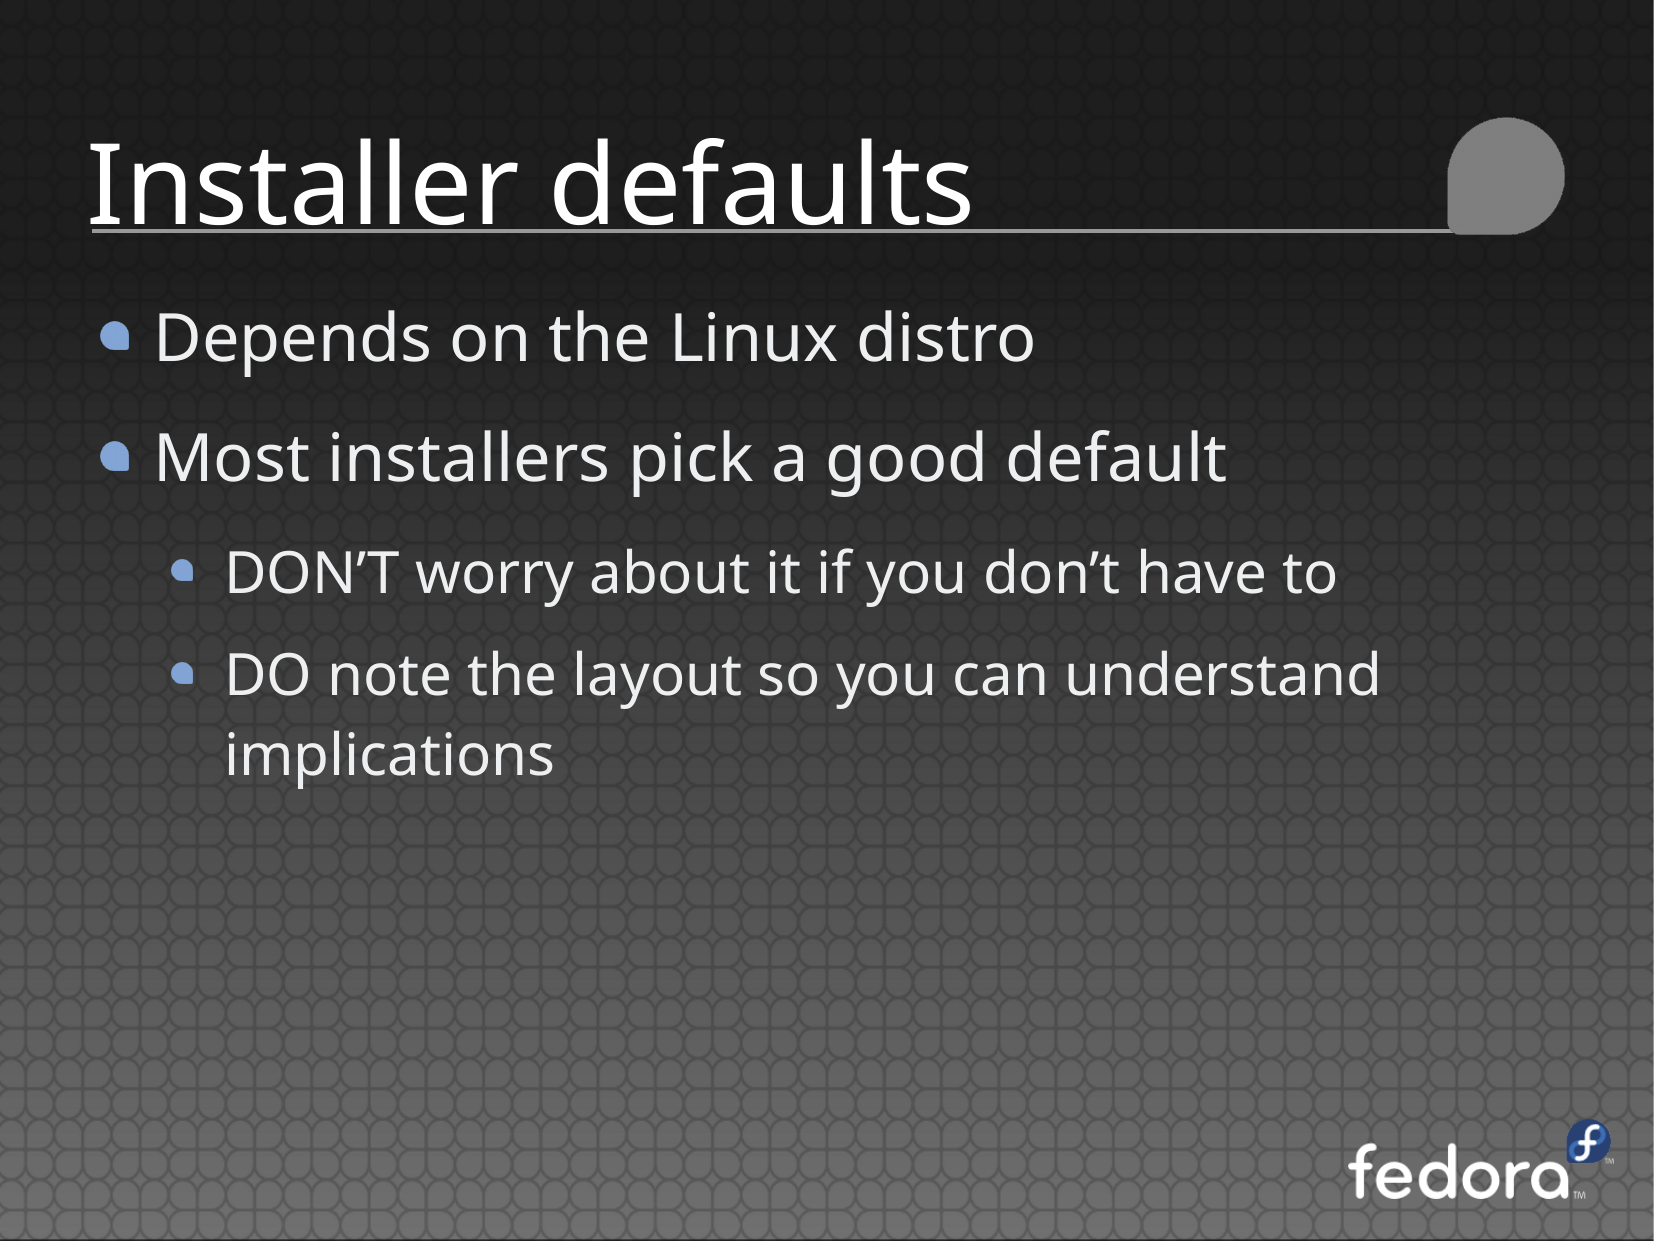

# Installer defaults
Depends on the Linux distro
Most installers pick a good default
DON’T worry about it if you don’t have to
DO note the layout so you can understand implications